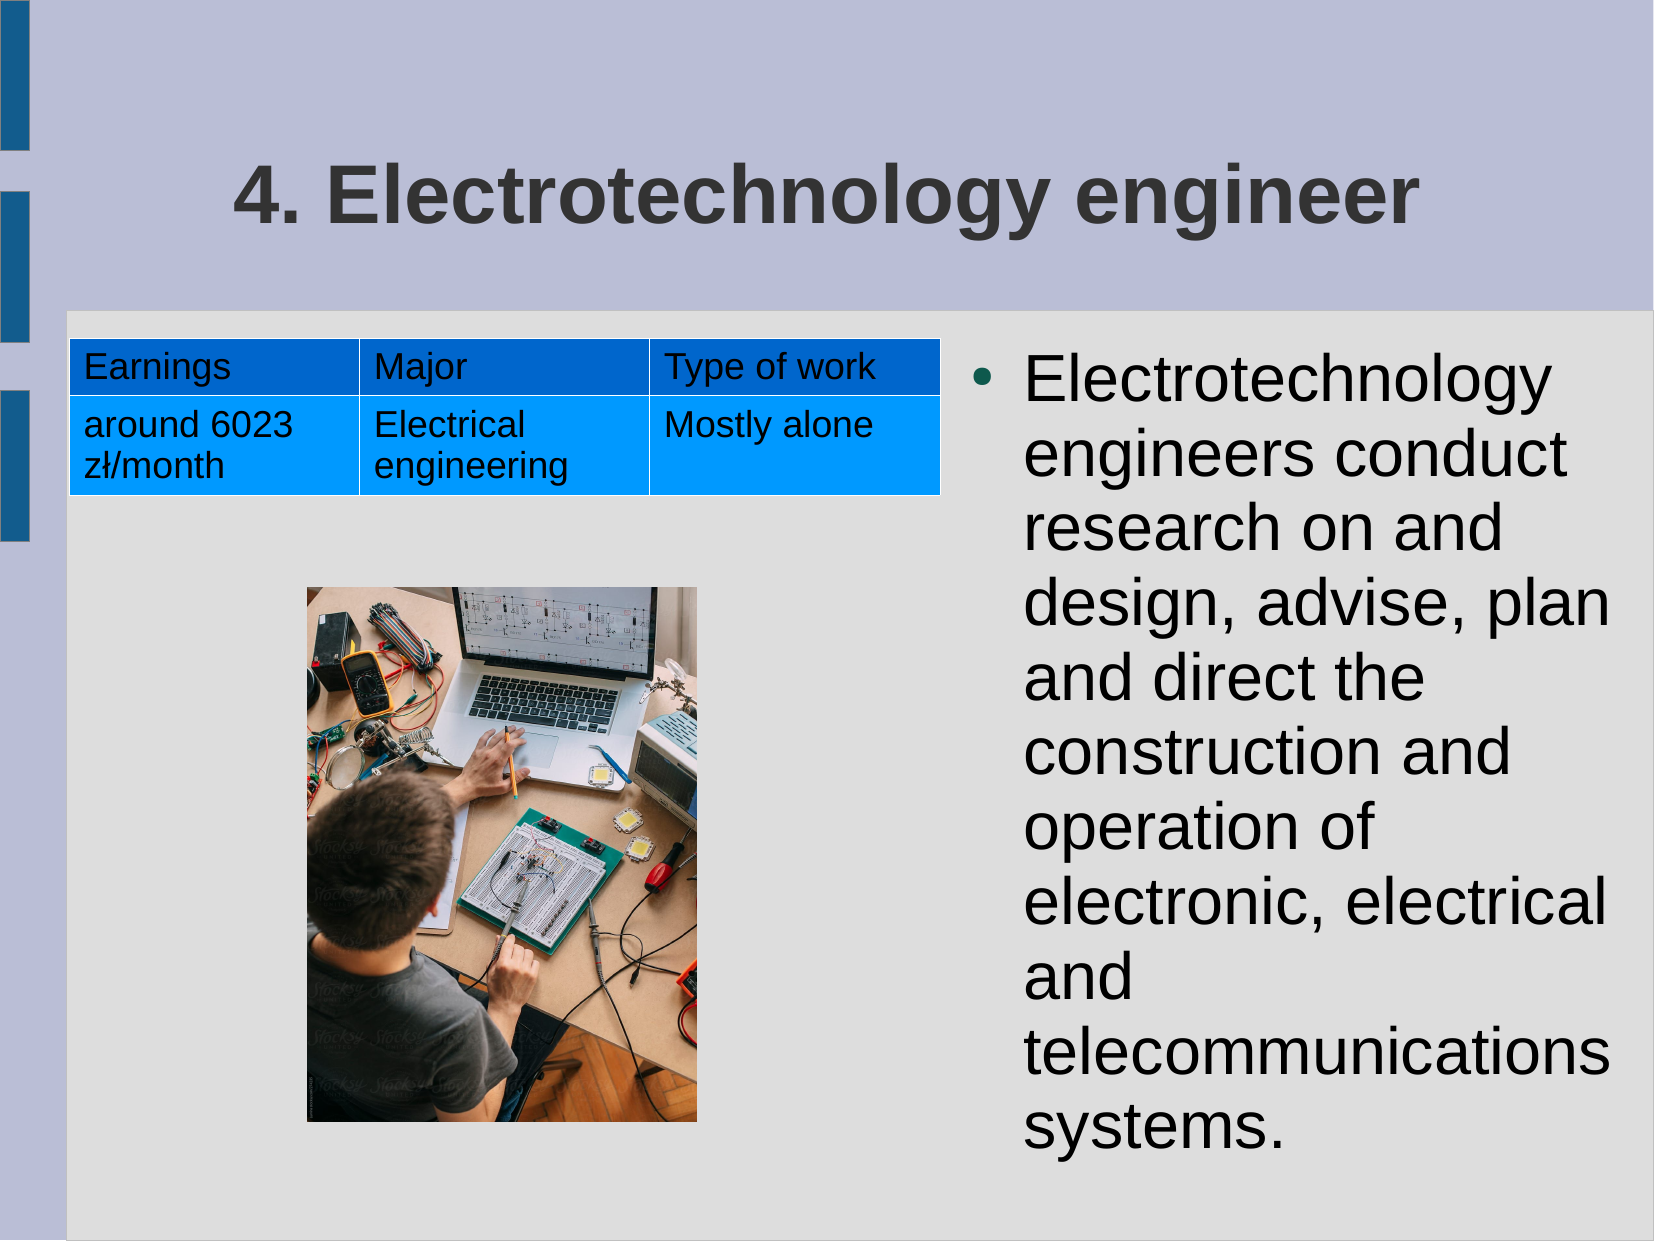

# 4. Electrotechnology engineer
| Earnings | Major | Type of work |
| --- | --- | --- |
| around 6023 zł/month | Electrical engineering | Mostly alone |
Electrotechnology engineers conduct research on and design, advise, plan and direct the construction and operation of electronic, electrical and telecommunications systems.